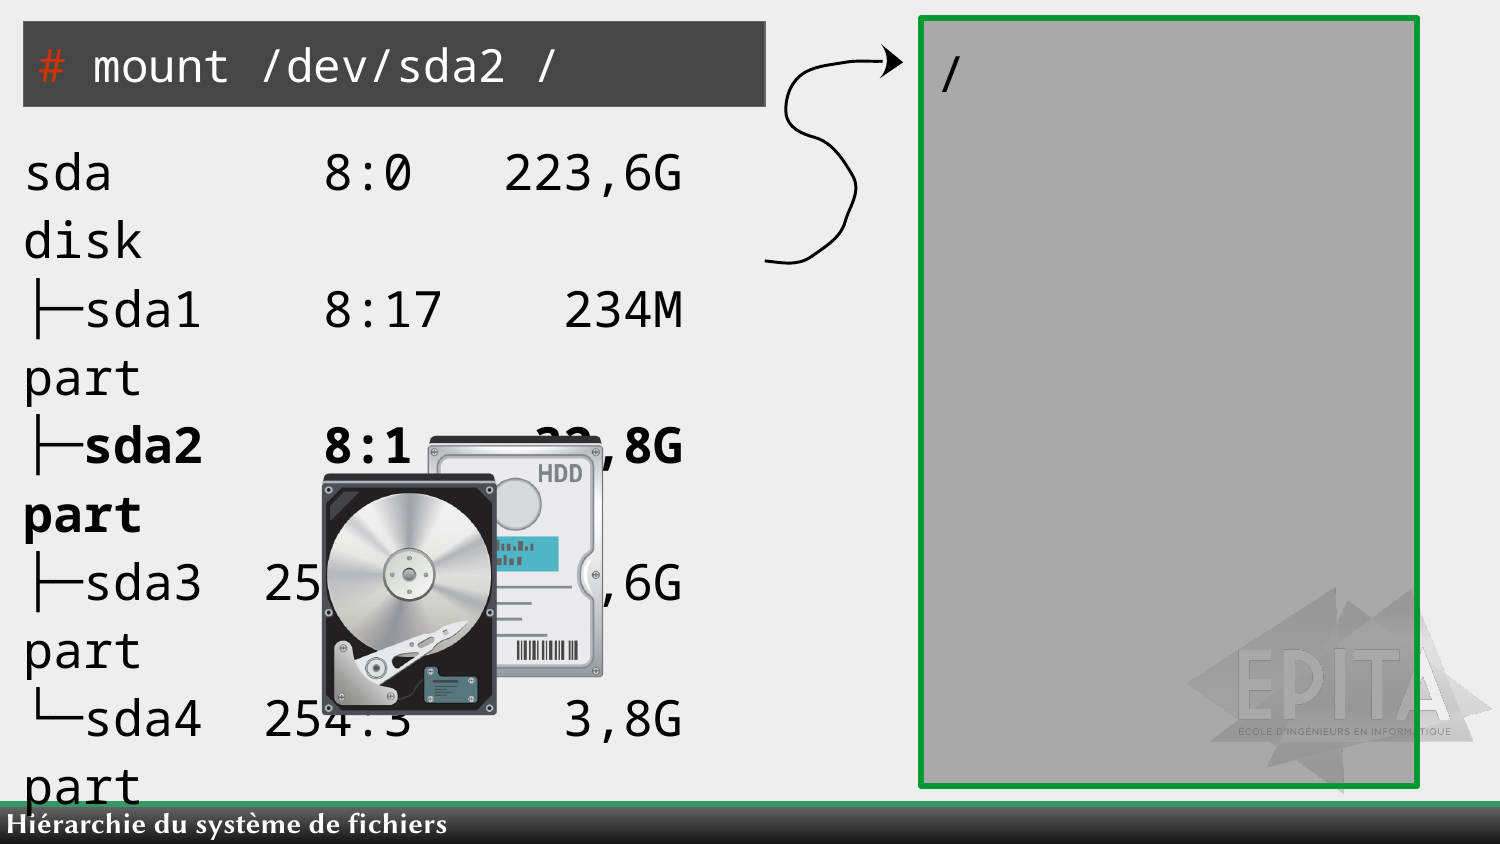

/
# mount /dev/sda2 /
sda 8:0 223,6G disk
├─sda1 8:17 234M part
├─sda2 8:1 32,8G part
├─sda3 254:2 123,6G part
└─sda4 254:3 3,8G part
# Hiérarchie du système de fichiers